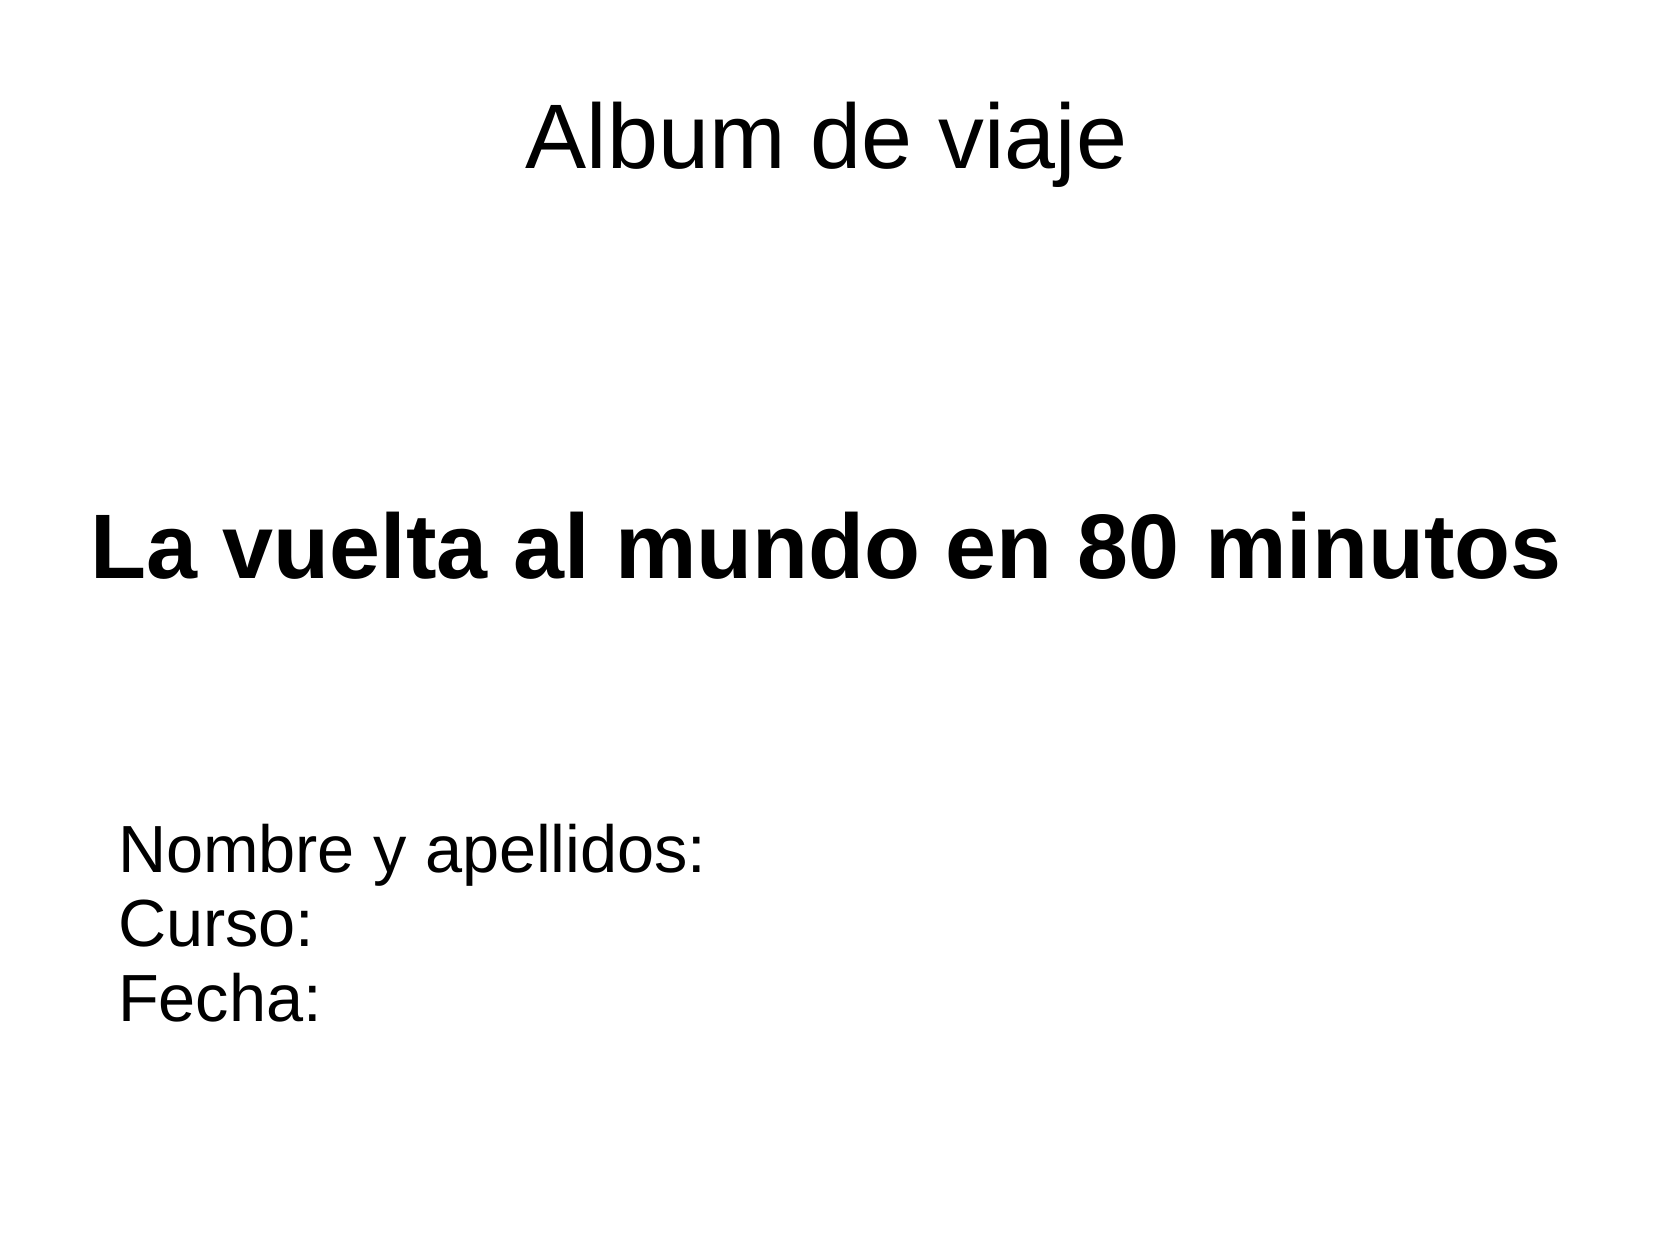

# Album de viaje La vuelta al mundo en 80 minutos
Nombre y apellidos:
Curso:
Fecha: